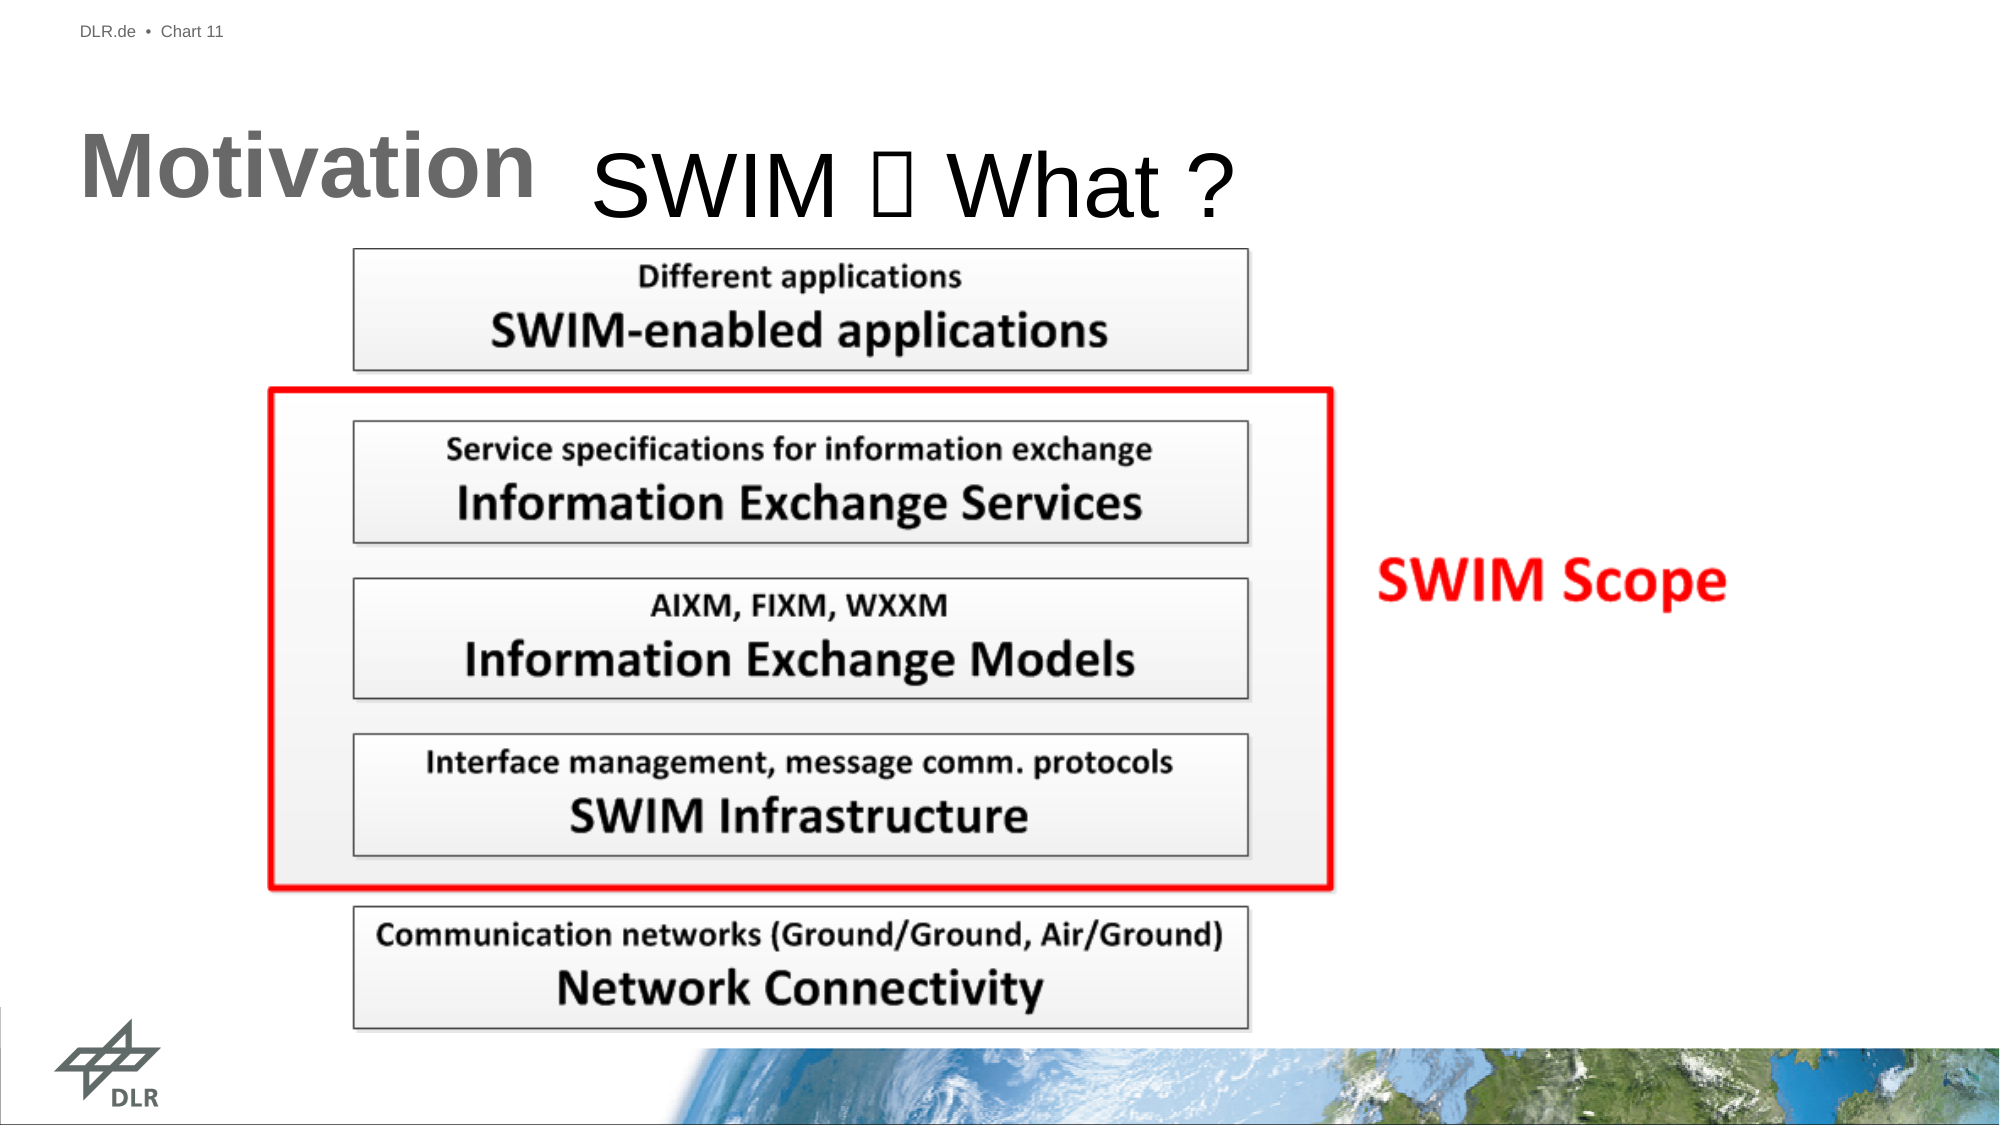

DLR.de • Chart
# Motivation
SWIM  What ?